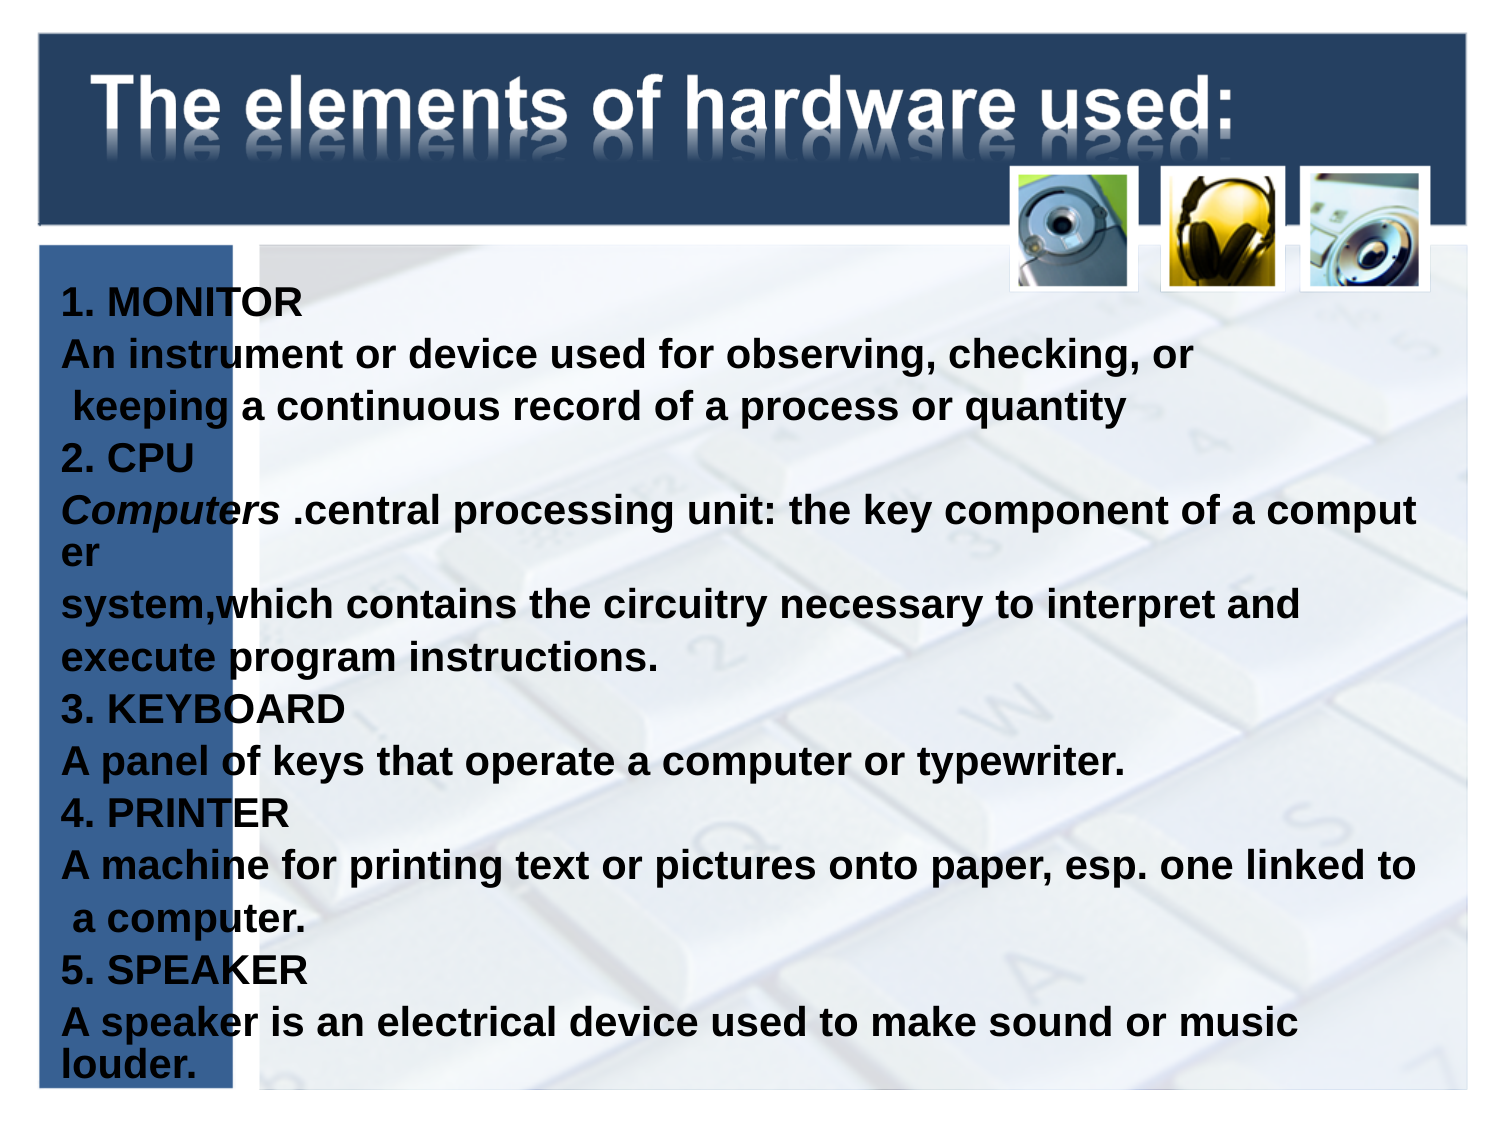

# 1. MONITOR
An instrument or device used for observing, checking, or
 keeping a continuous record of a process or quantity
2. CPU
Computers .central processing unit: the key component of a computer
system,which contains the circuitry necessary to interpret and
execute program instructions.
3. KEYBOARD
A panel of keys that operate a computer or typewriter.
4. PRINTER
A machine for printing text or pictures onto paper, esp. one linked to
 a computer.
5. SPEAKER
A speaker is an electrical device used to make sound or music louder.